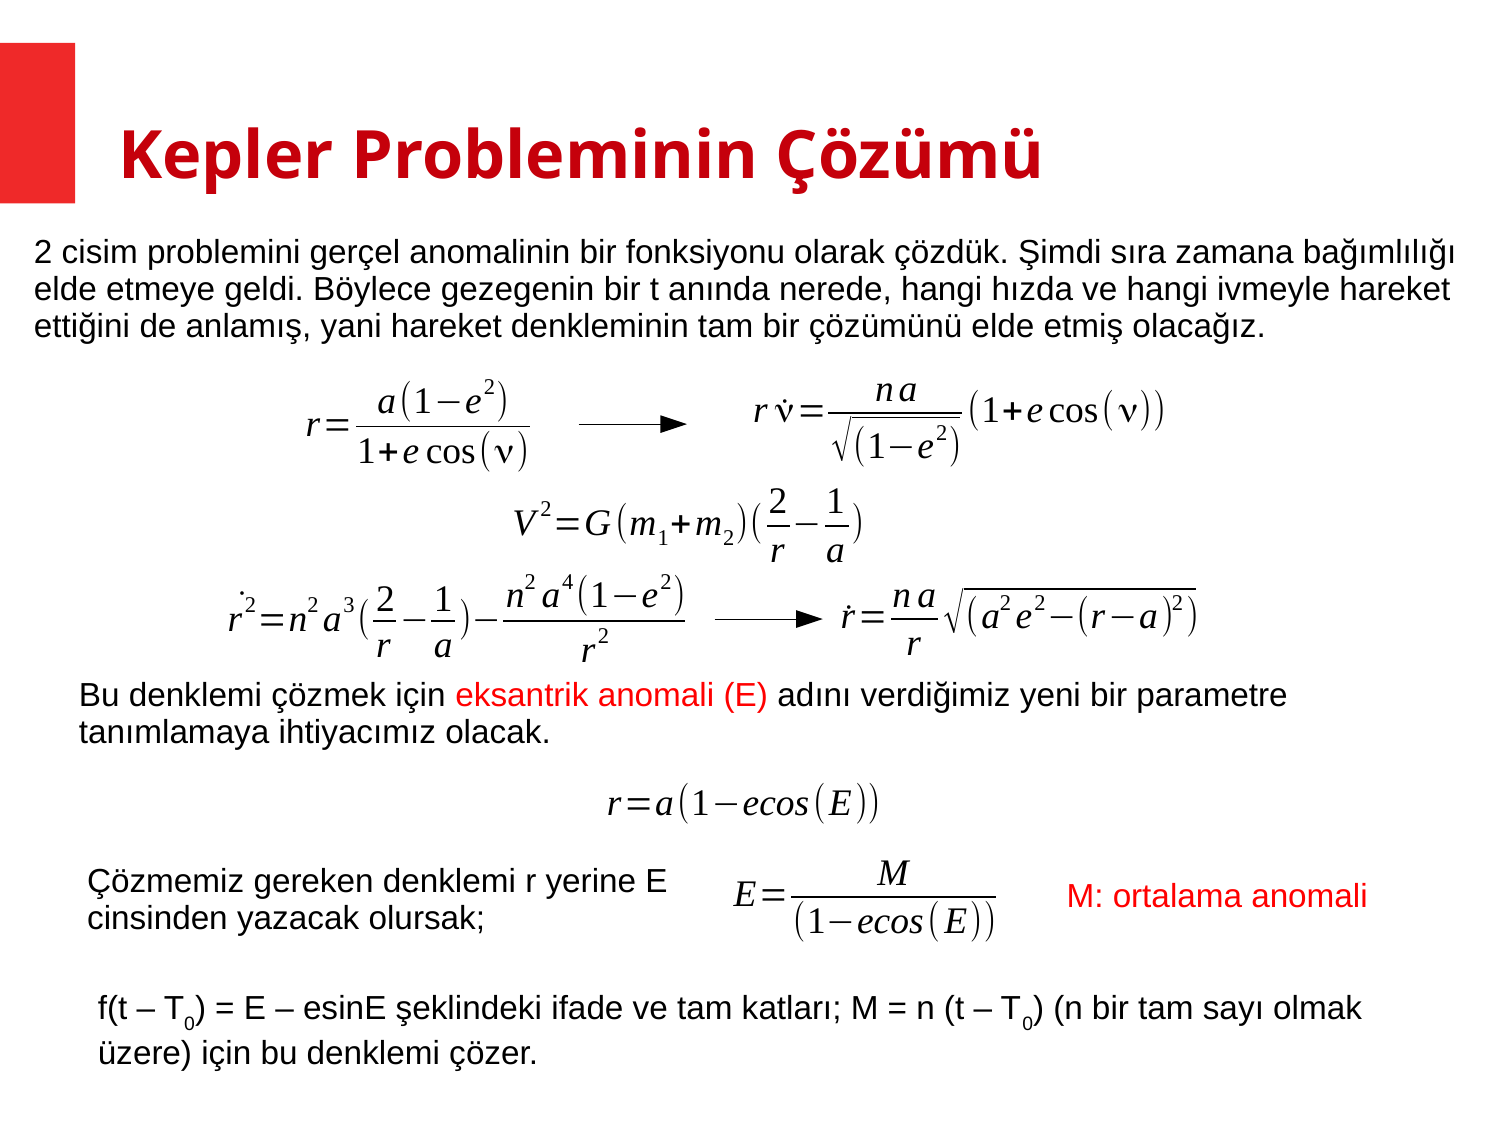

# Kepler Probleminin Çözümü
2 cisim problemini gerçel anomalinin bir fonksiyonu olarak çözdük. Şimdi sıra zamana bağımlılığı elde etmeye geldi. Böylece gezegenin bir t anında nerede, hangi hızda ve hangi ivmeyle hareket ettiğini de anlamış, yani hareket denkleminin tam bir çözümünü elde etmiş olacağız.
Bu denklemi çözmek için eksantrik anomali (E) adını verdiğimiz yeni bir parametre tanımlamaya ihtiyacımız olacak.
Çözmemiz gereken denklemi r yerine E cinsinden yazacak olursak;
M: ortalama anomali
f(t – T0) = E – esinE şeklindeki ifade ve tam katları; M = n (t – T0) (n bir tam sayı olmak üzere) için bu denklemi çözer.